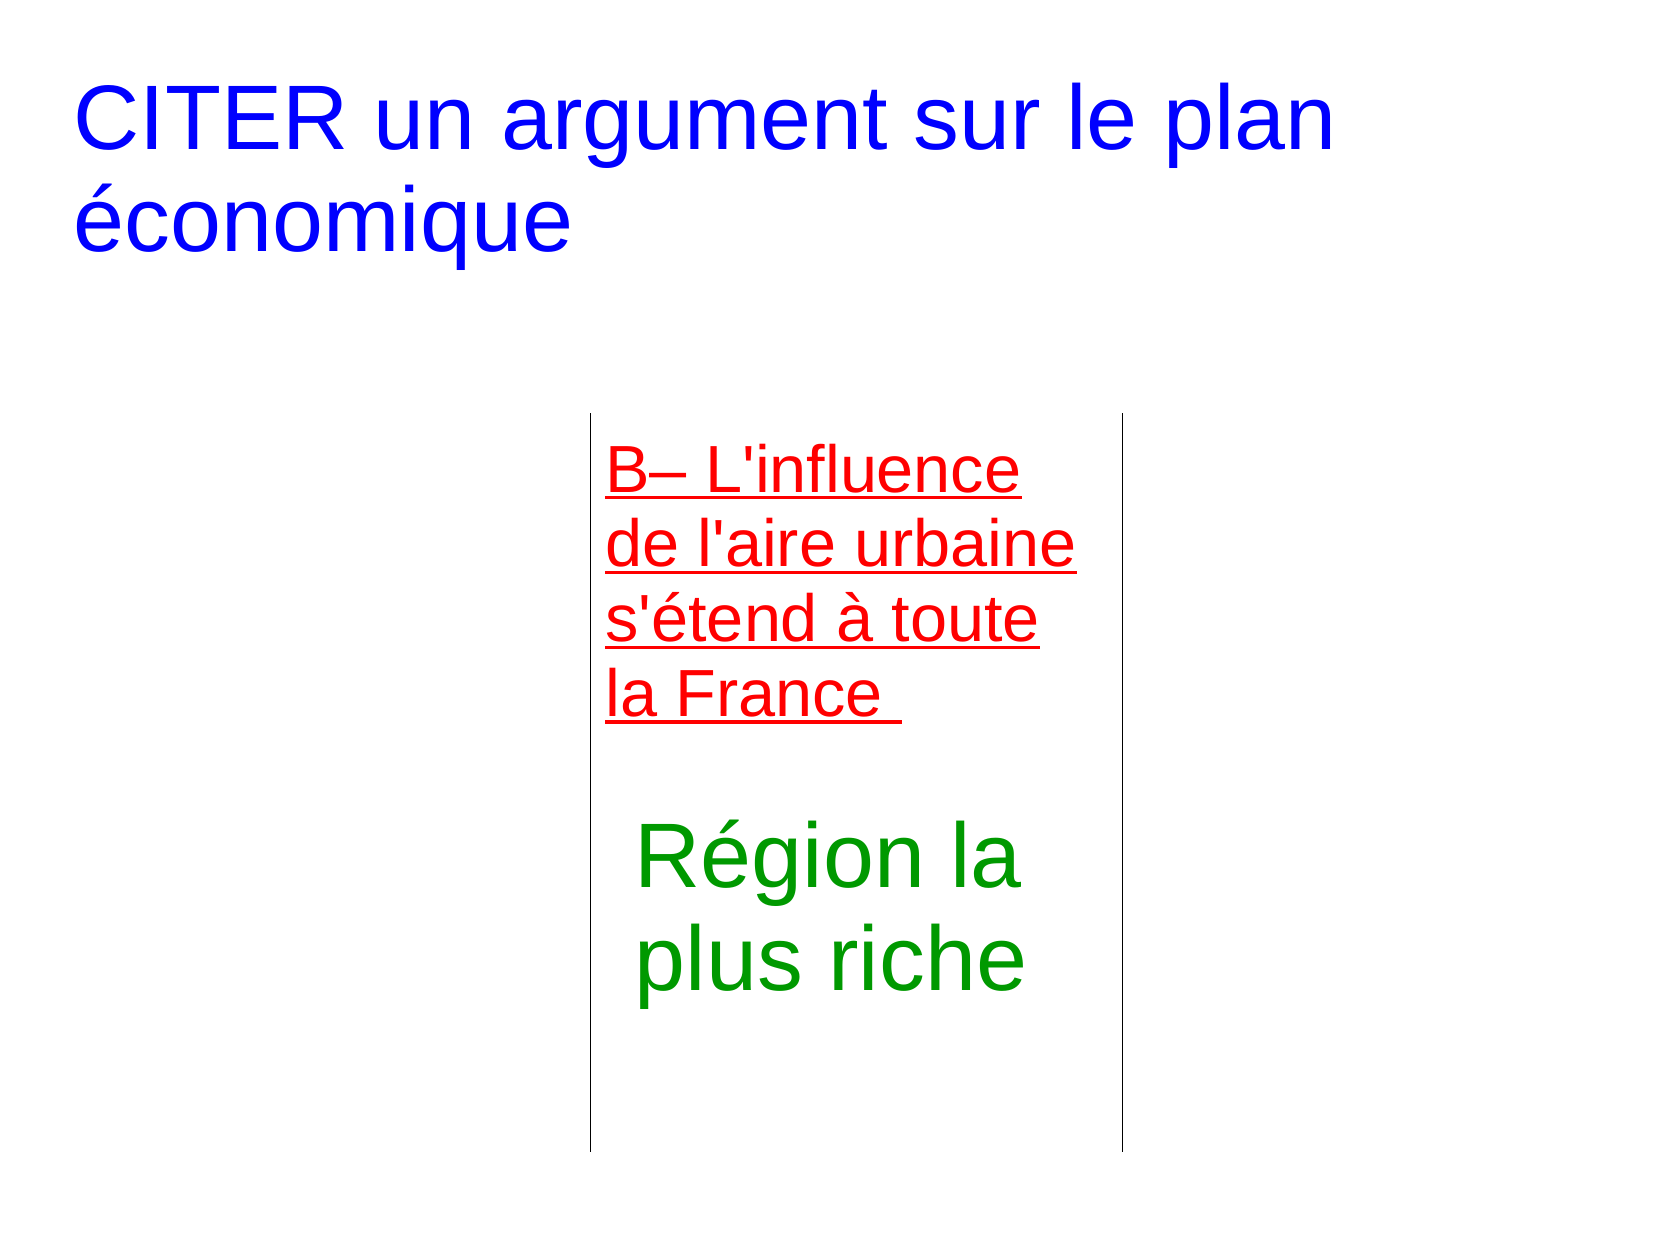

CITER un argument sur le plan économique
B– L'influence de l'aire urbaine
s'étend à toute la France
Région la plus riche